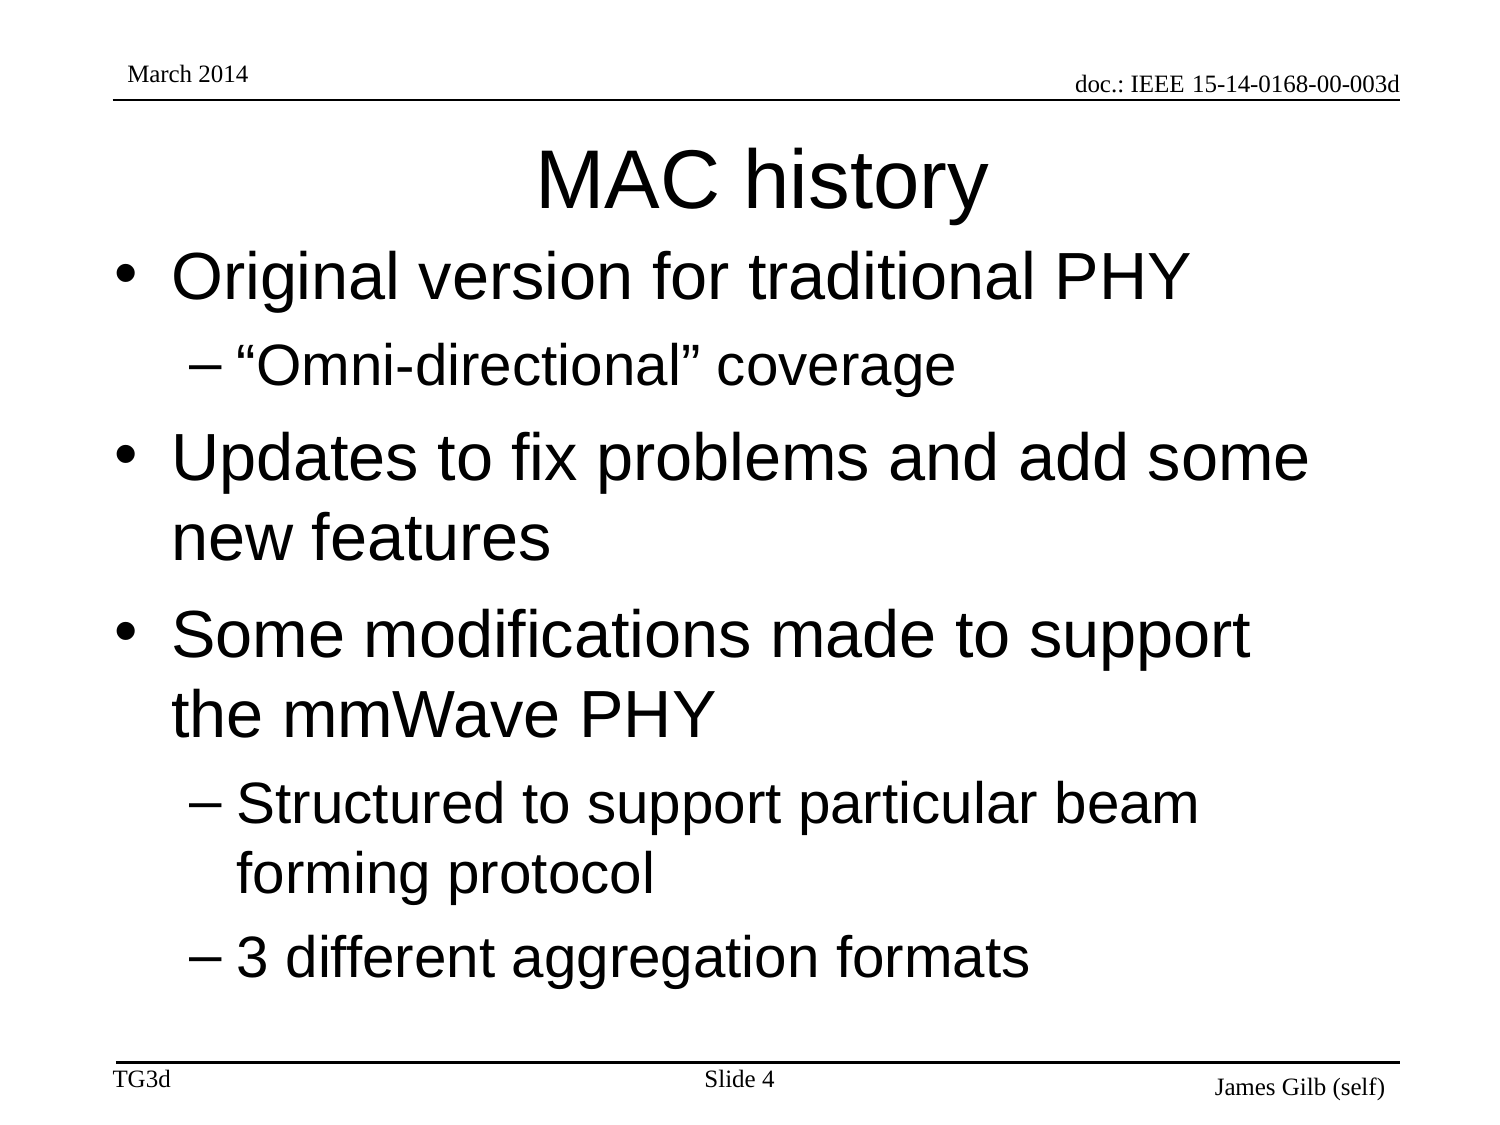

# MAC history
Original version for traditional PHY
“Omni-directional” coverage
Updates to fix problems and add some new features
Some modifications made to support the mmWave PHY
Structured to support particular beam forming protocol
3 different aggregation formats
4